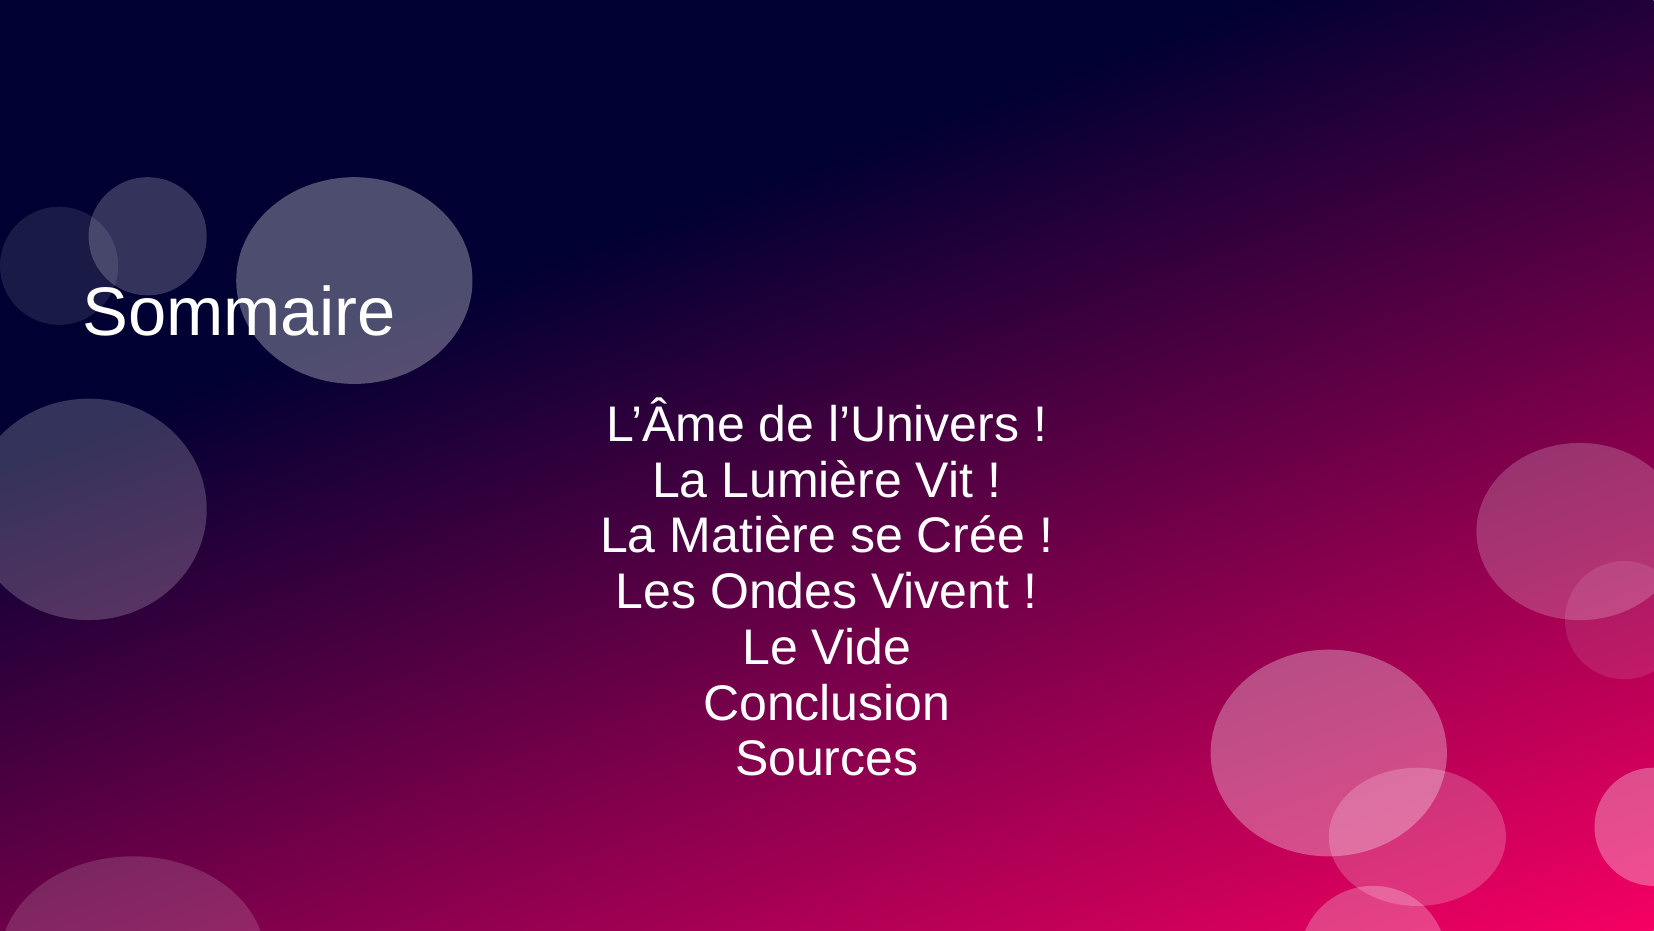

# Sommaire
L’Âme de l’Univers !
La Lumière Vit !
La Matière se Crée !
Les Ondes Vivent !
Le Vide
Conclusion
Sources